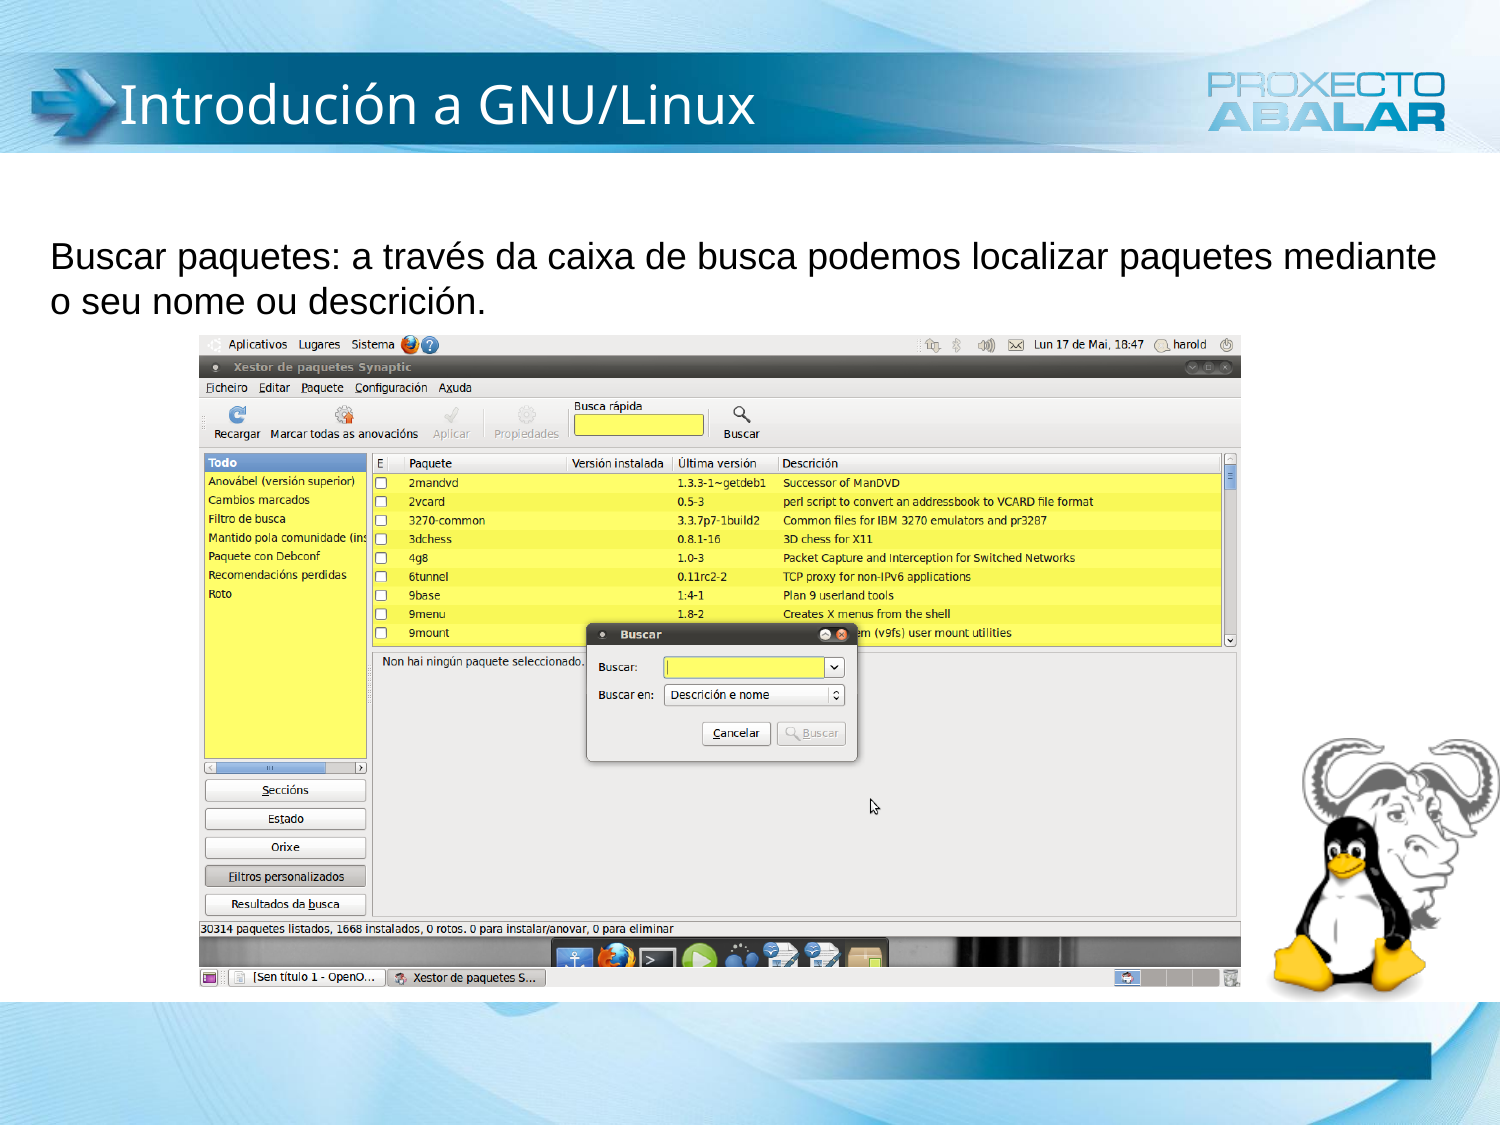

Introdución a GNU/Linux
Buscar paquetes: a través da caixa de busca podemos localizar paquetes mediante o seu nome ou descrición.